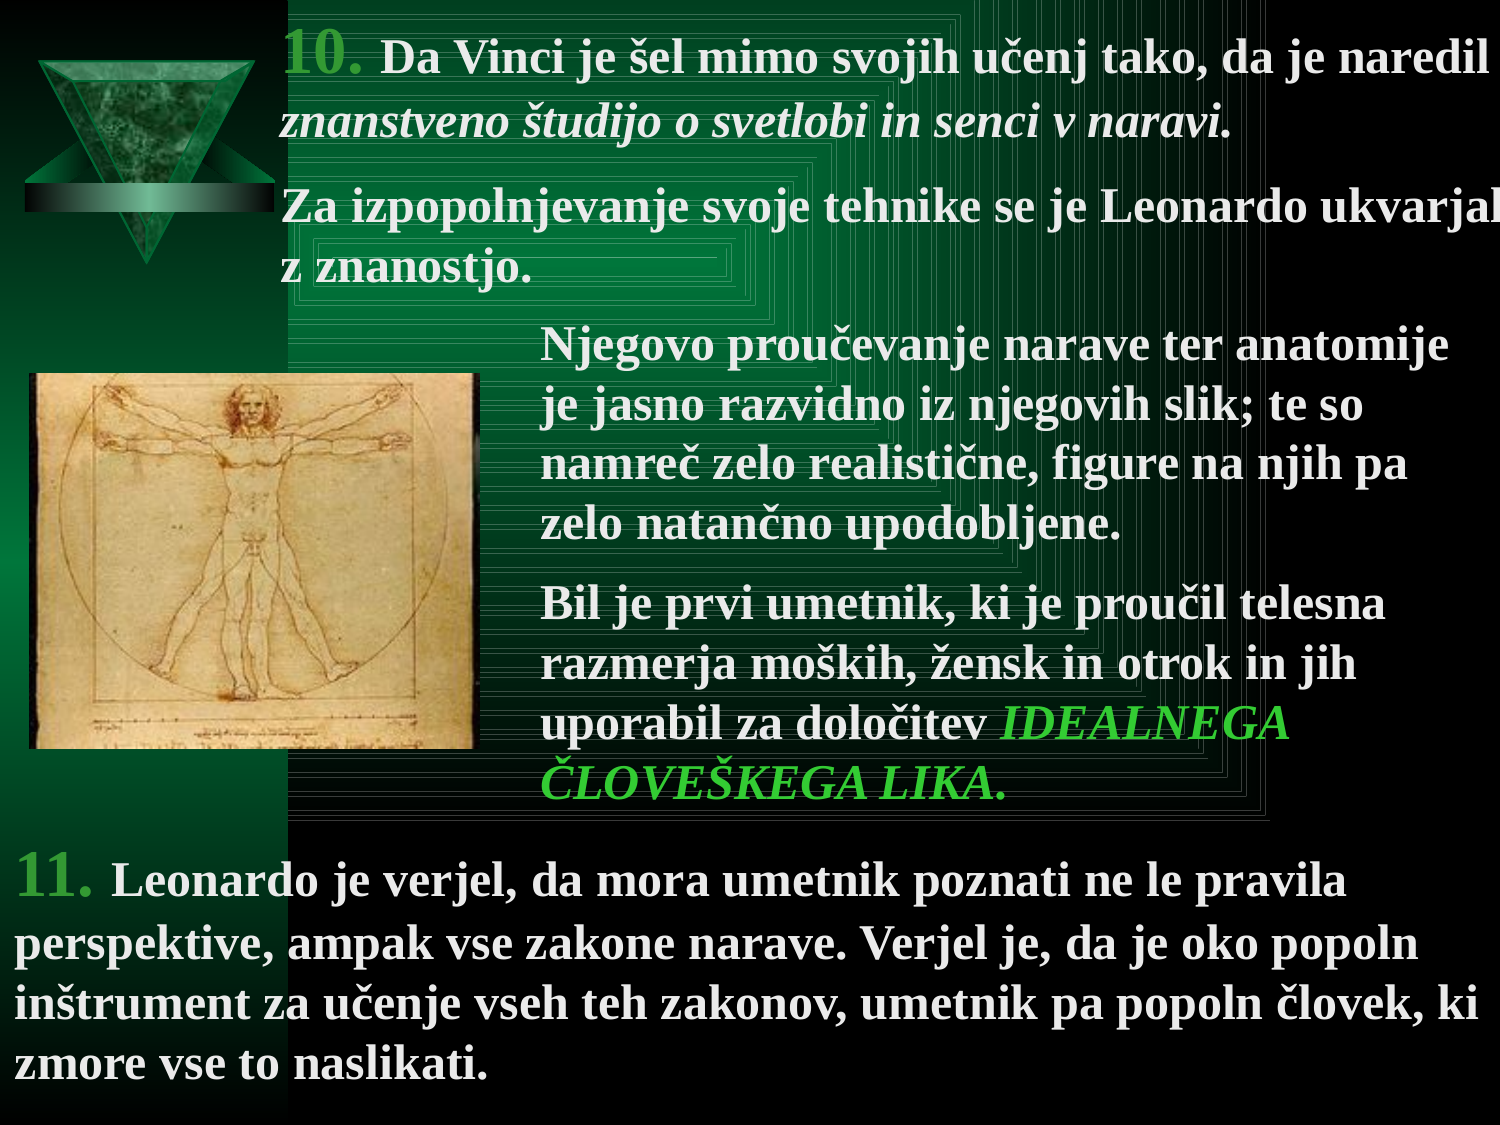

10. Da Vinci je šel mimo svojih učenj tako, da je naredil znanstveno študijo o svetlobi in senci v naravi.
Za izpopolnjevanje svoje tehnike se je Leonardo ukvarjal z znanostjo.
Njegovo proučevanje narave ter anatomije je jasno razvidno iz njegovih slik; te so namreč zelo realistične, figure na njih pa zelo natančno upodobljene.
Bil je prvi umetnik, ki je proučil telesna razmerja moških, žensk in otrok in jih uporabil za določitev IDEALNEGA ČLOVEŠKEGA LIKA.
11. Leonardo je verjel, da mora umetnik poznati ne le pravila perspektive, ampak vse zakone narave. Verjel je, da je oko popoln inštrument za učenje vseh teh zakonov, umetnik pa popoln človek, ki zmore vse to naslikati.